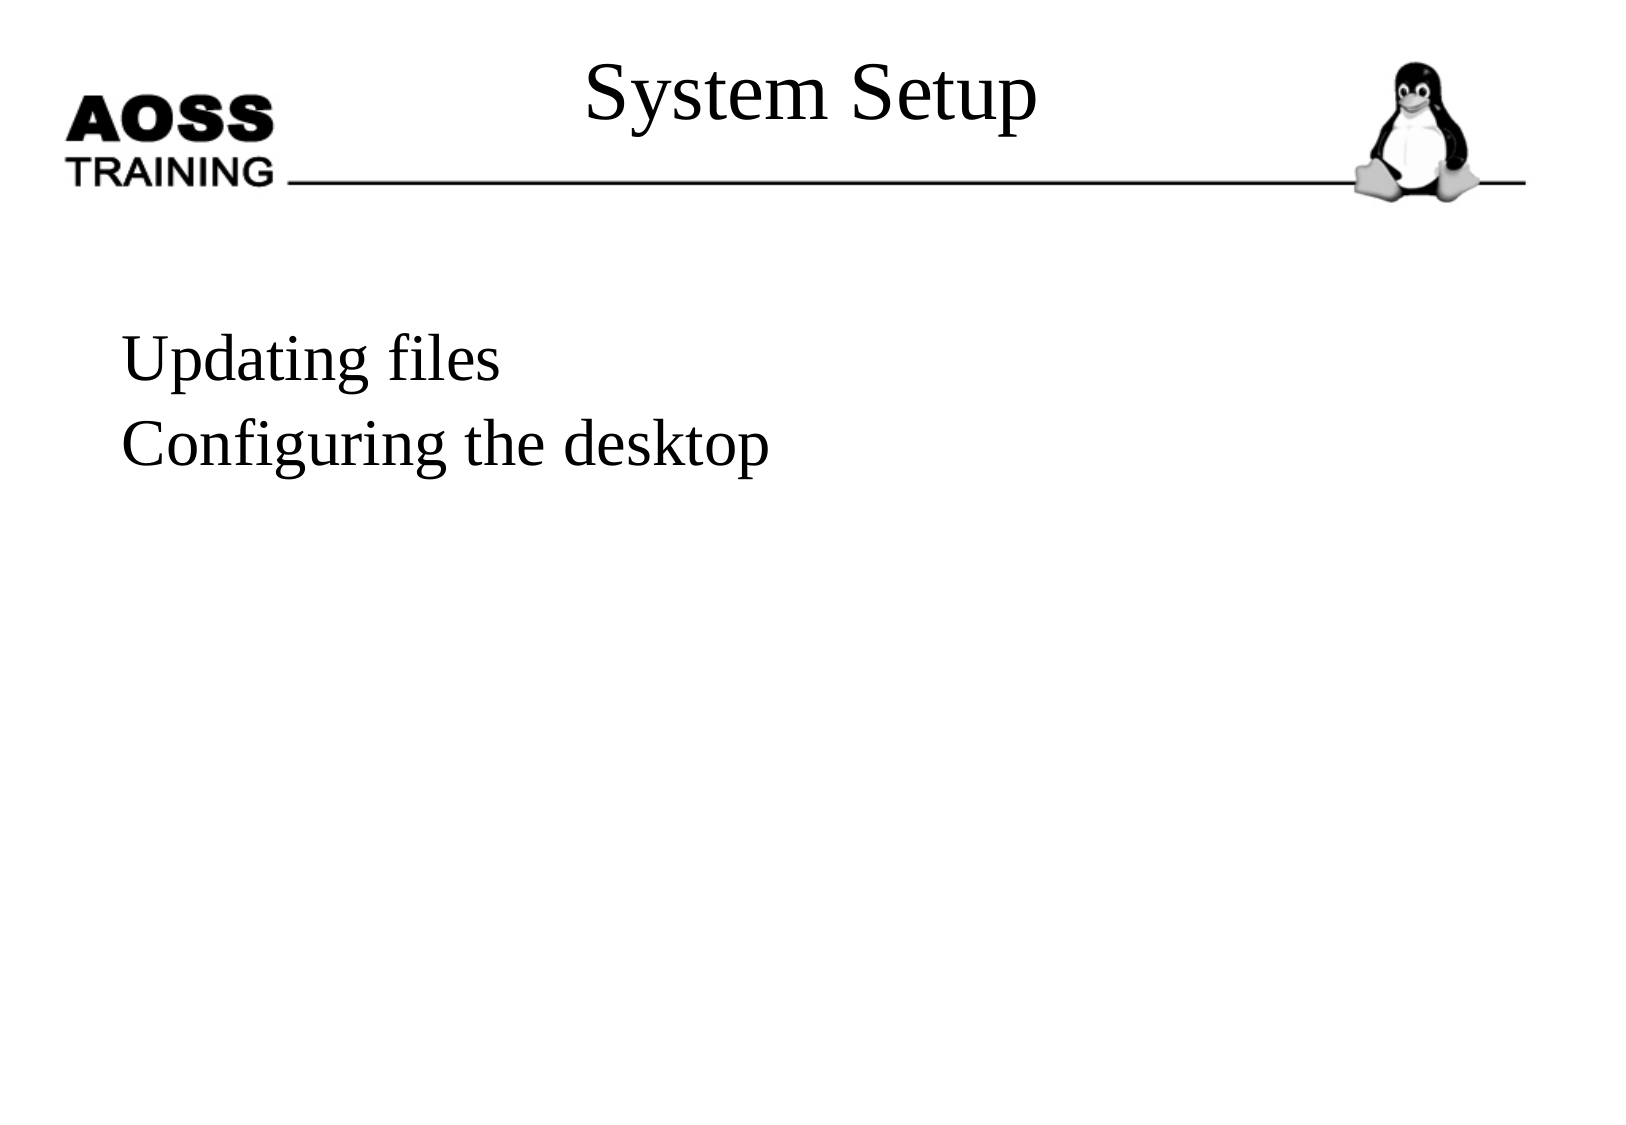

# System Setup
Updating files
Configuring the desktop